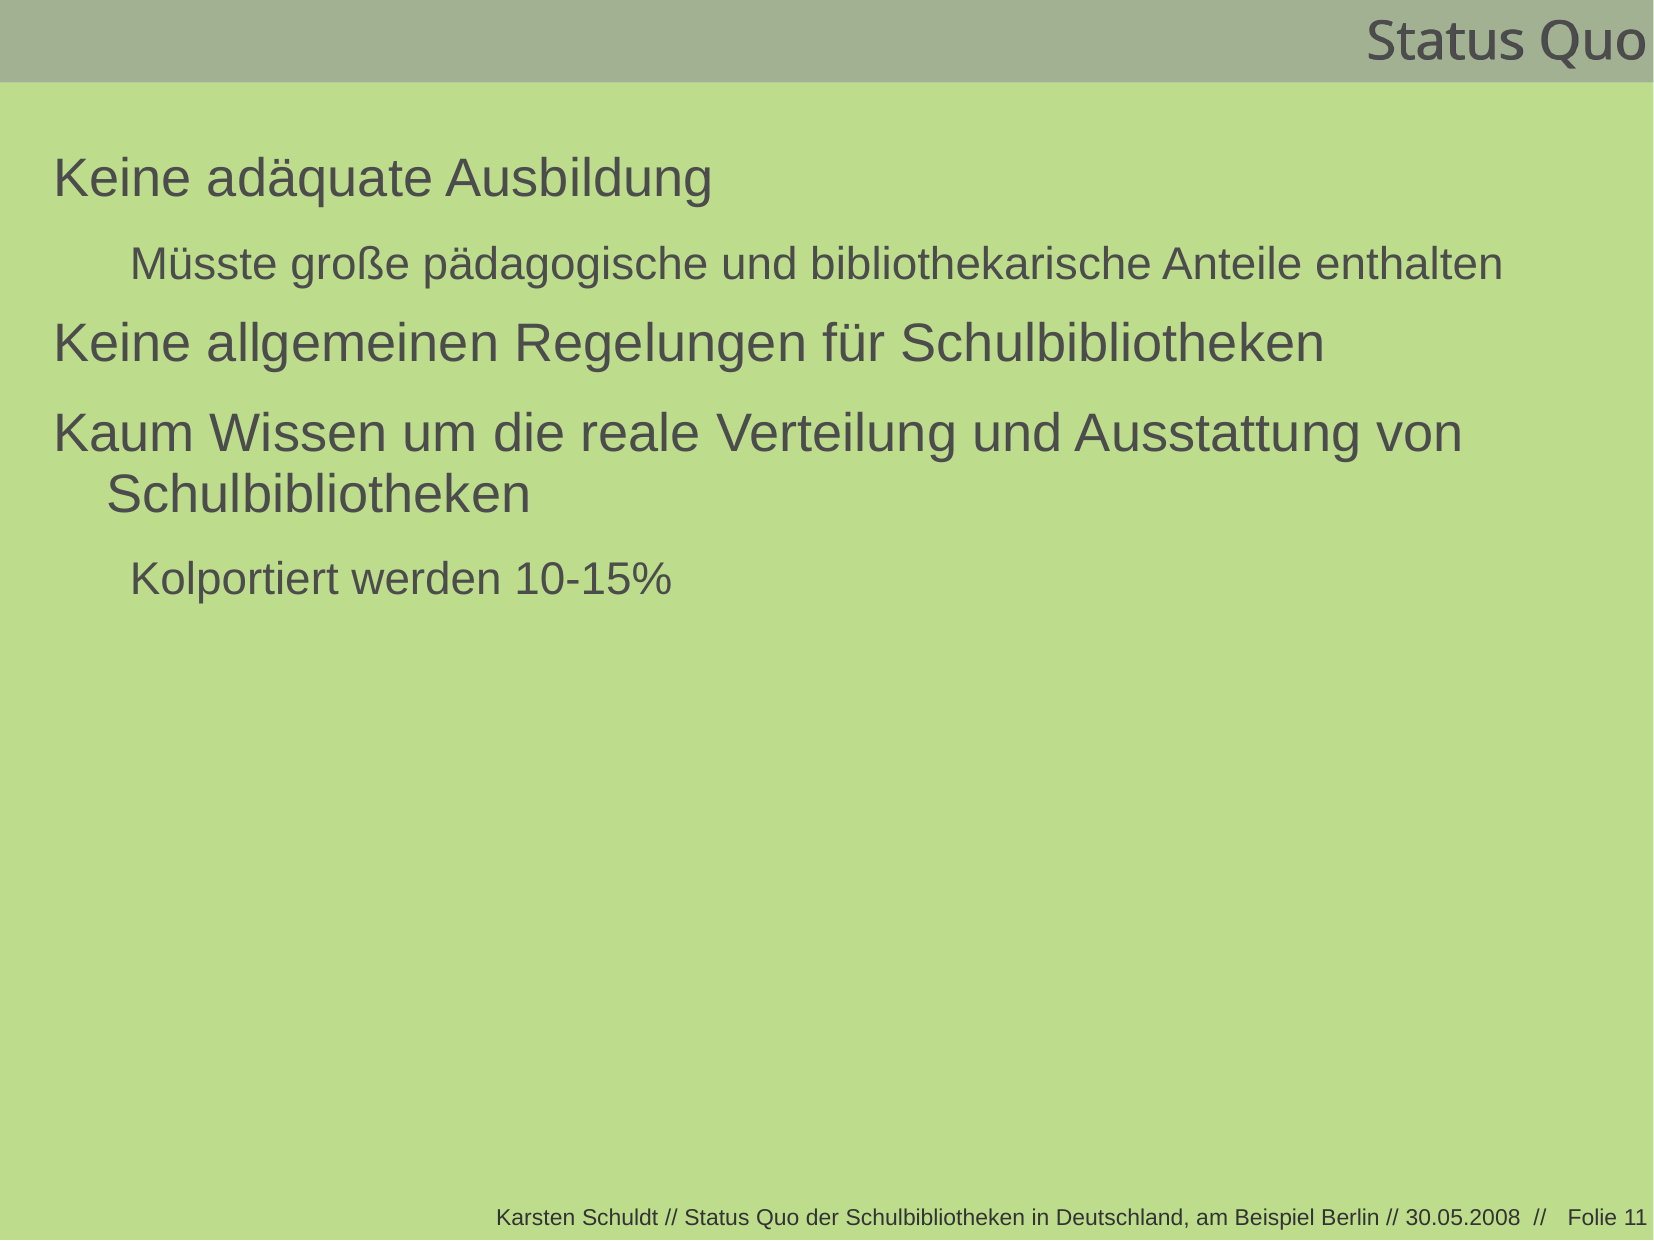

# Status Quo
Keine adäquate Ausbildung
Müsste große pädagogische und bibliothekarische Anteile enthalten
Keine allgemeinen Regelungen für Schulbibliotheken
Kaum Wissen um die reale Verteilung und Ausstattung von Schulbibliotheken
Kolportiert werden 10-15%
11